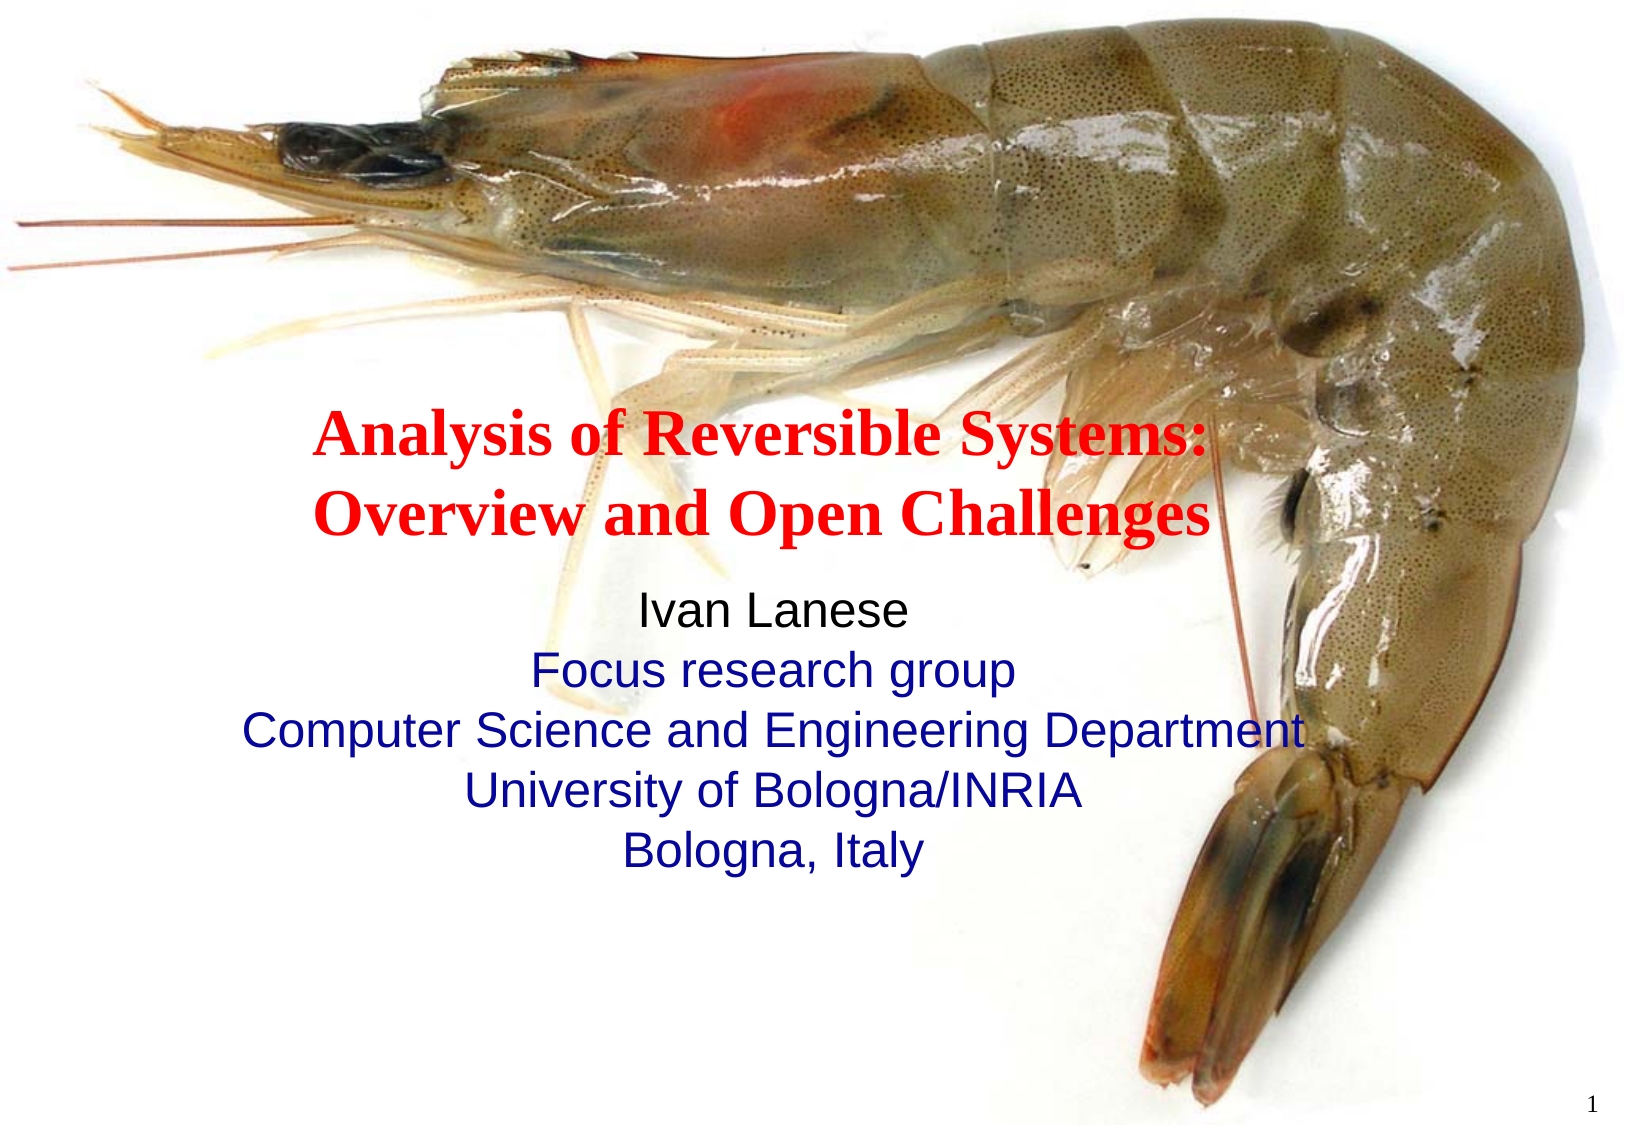

# Analysis of Reversible Systems: Overview and Open Challenges
Ivan Lanese
Focus research group
Computer Science and Engineering Department
University of Bologna/INRIA
Bologna, Italy